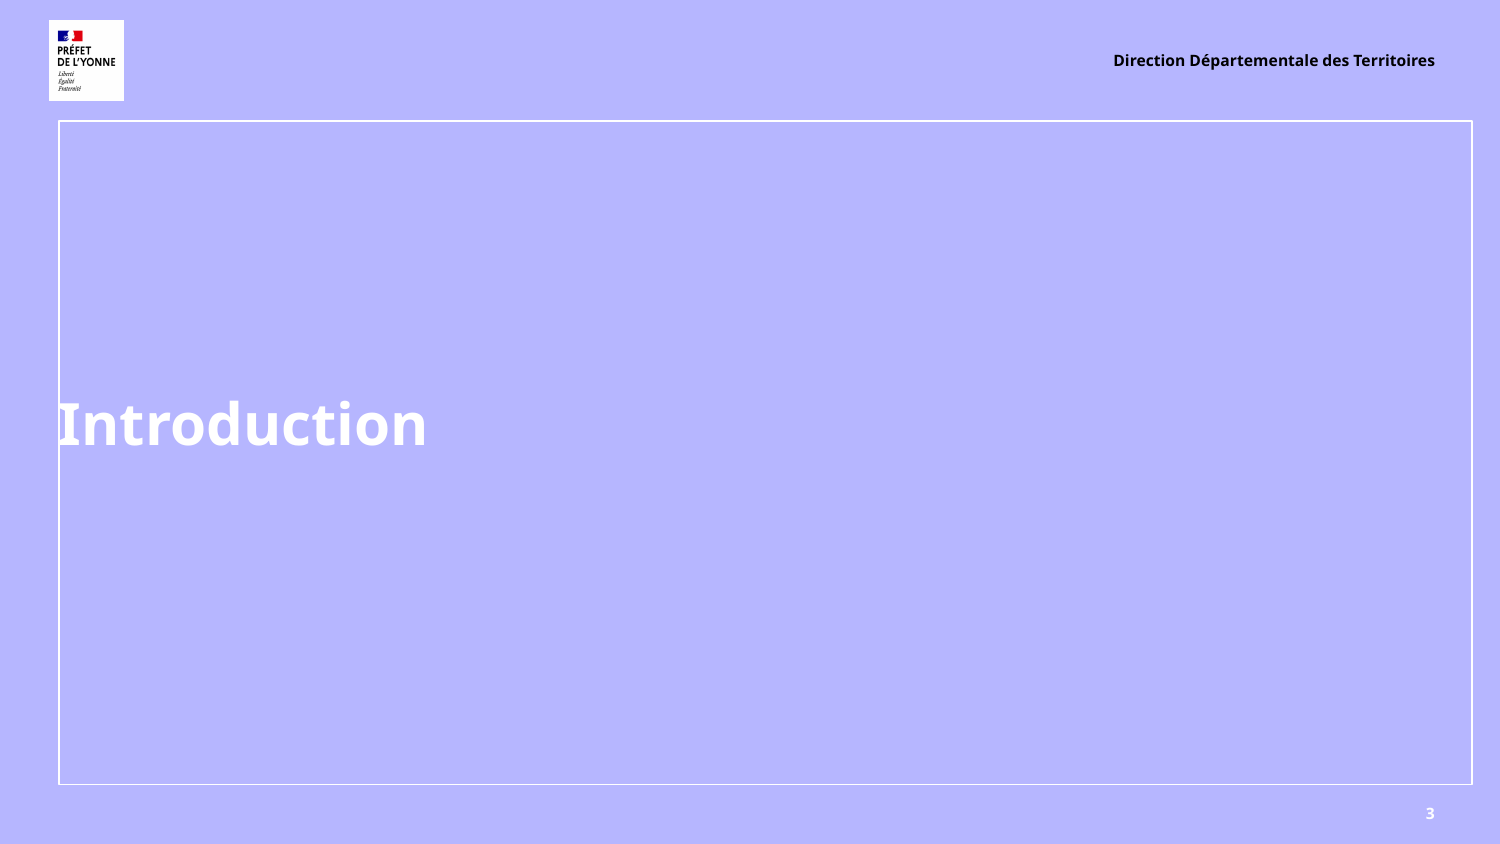

Direction Départementale des Territoires
# Introduction
3